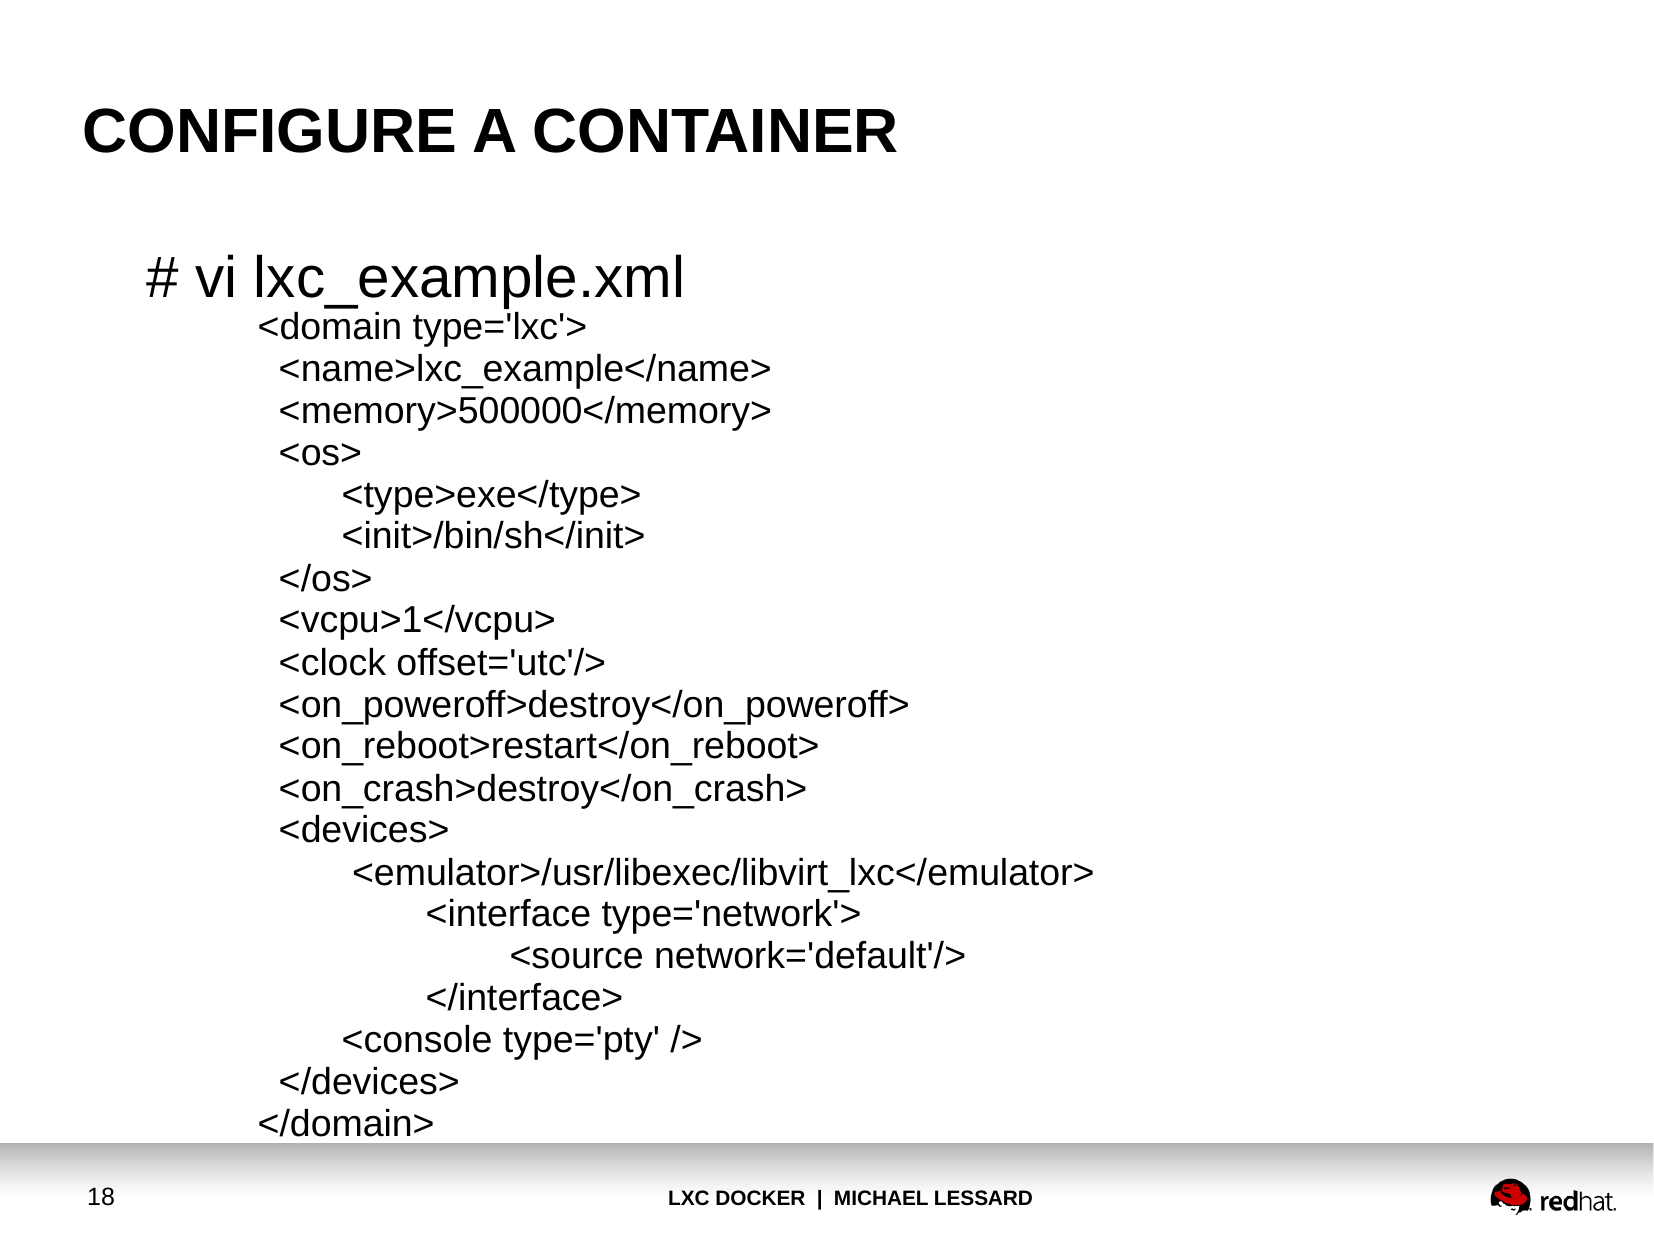

# CONFIGURE A CONTAINER
# vi lxc_example.xml
<domain type='lxc'>
 <name>lxc_example</name>
 <memory>500000</memory>
 <os>
 <type>exe</type>
 <init>/bin/sh</init>
 </os>
 <vcpu>1</vcpu>
 <clock offset='utc'/>
 <on_poweroff>destroy</on_poweroff>
 <on_reboot>restart</on_reboot>
 <on_crash>destroy</on_crash>
 <devices>
 <emulator>/usr/libexec/libvirt_lxc</emulator>
 <interface type='network'>
 <source network='default'/>
 </interface>
 <console type='pty' />
 </devices>
</domain>